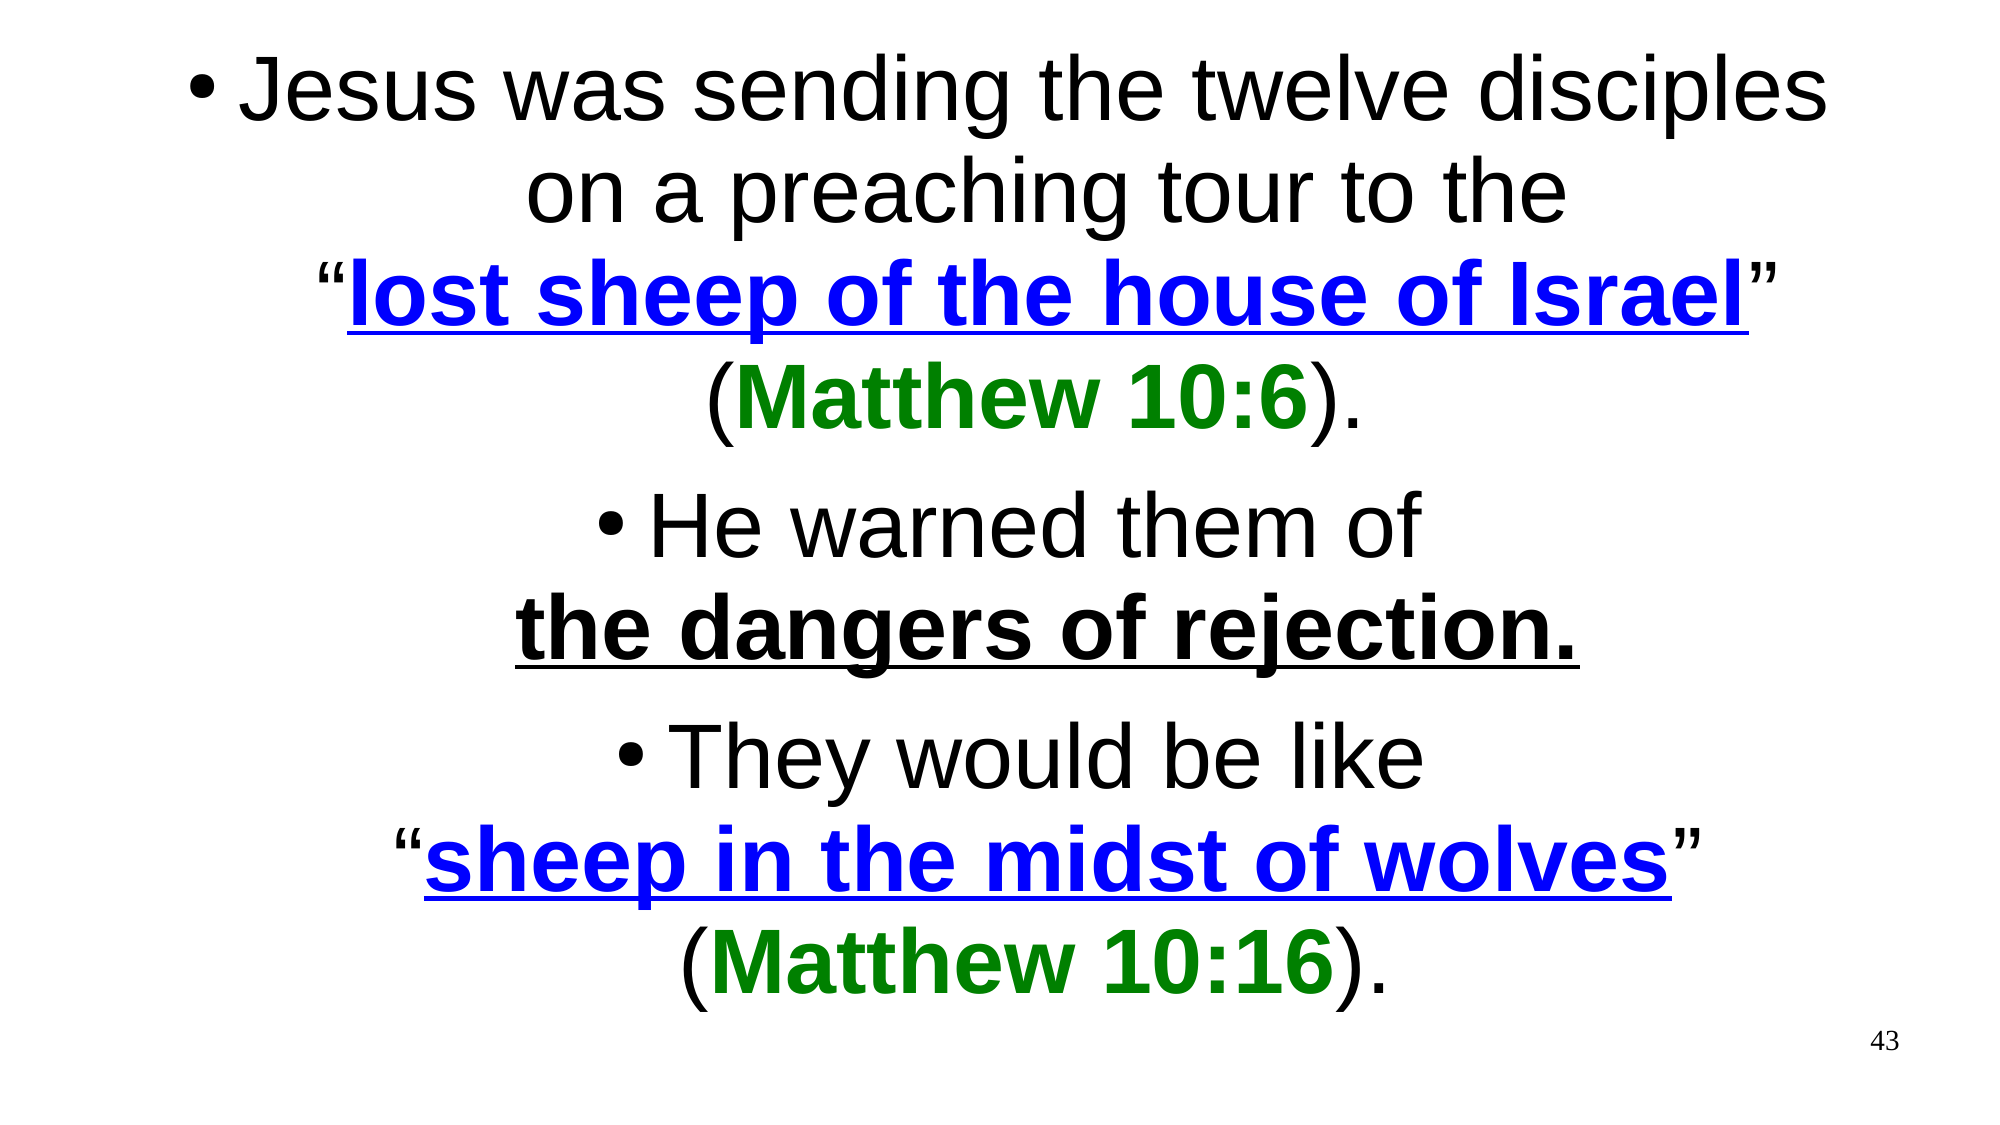

# Jesus was sending the twelve disciples on a preaching tour to the “lost sheep of the house of Israel” (Matthew 10:6).
He warned them of
the dangers of rejection.
They would be like
 “sheep in the midst of wolves”
(Matthew 10:16).
43